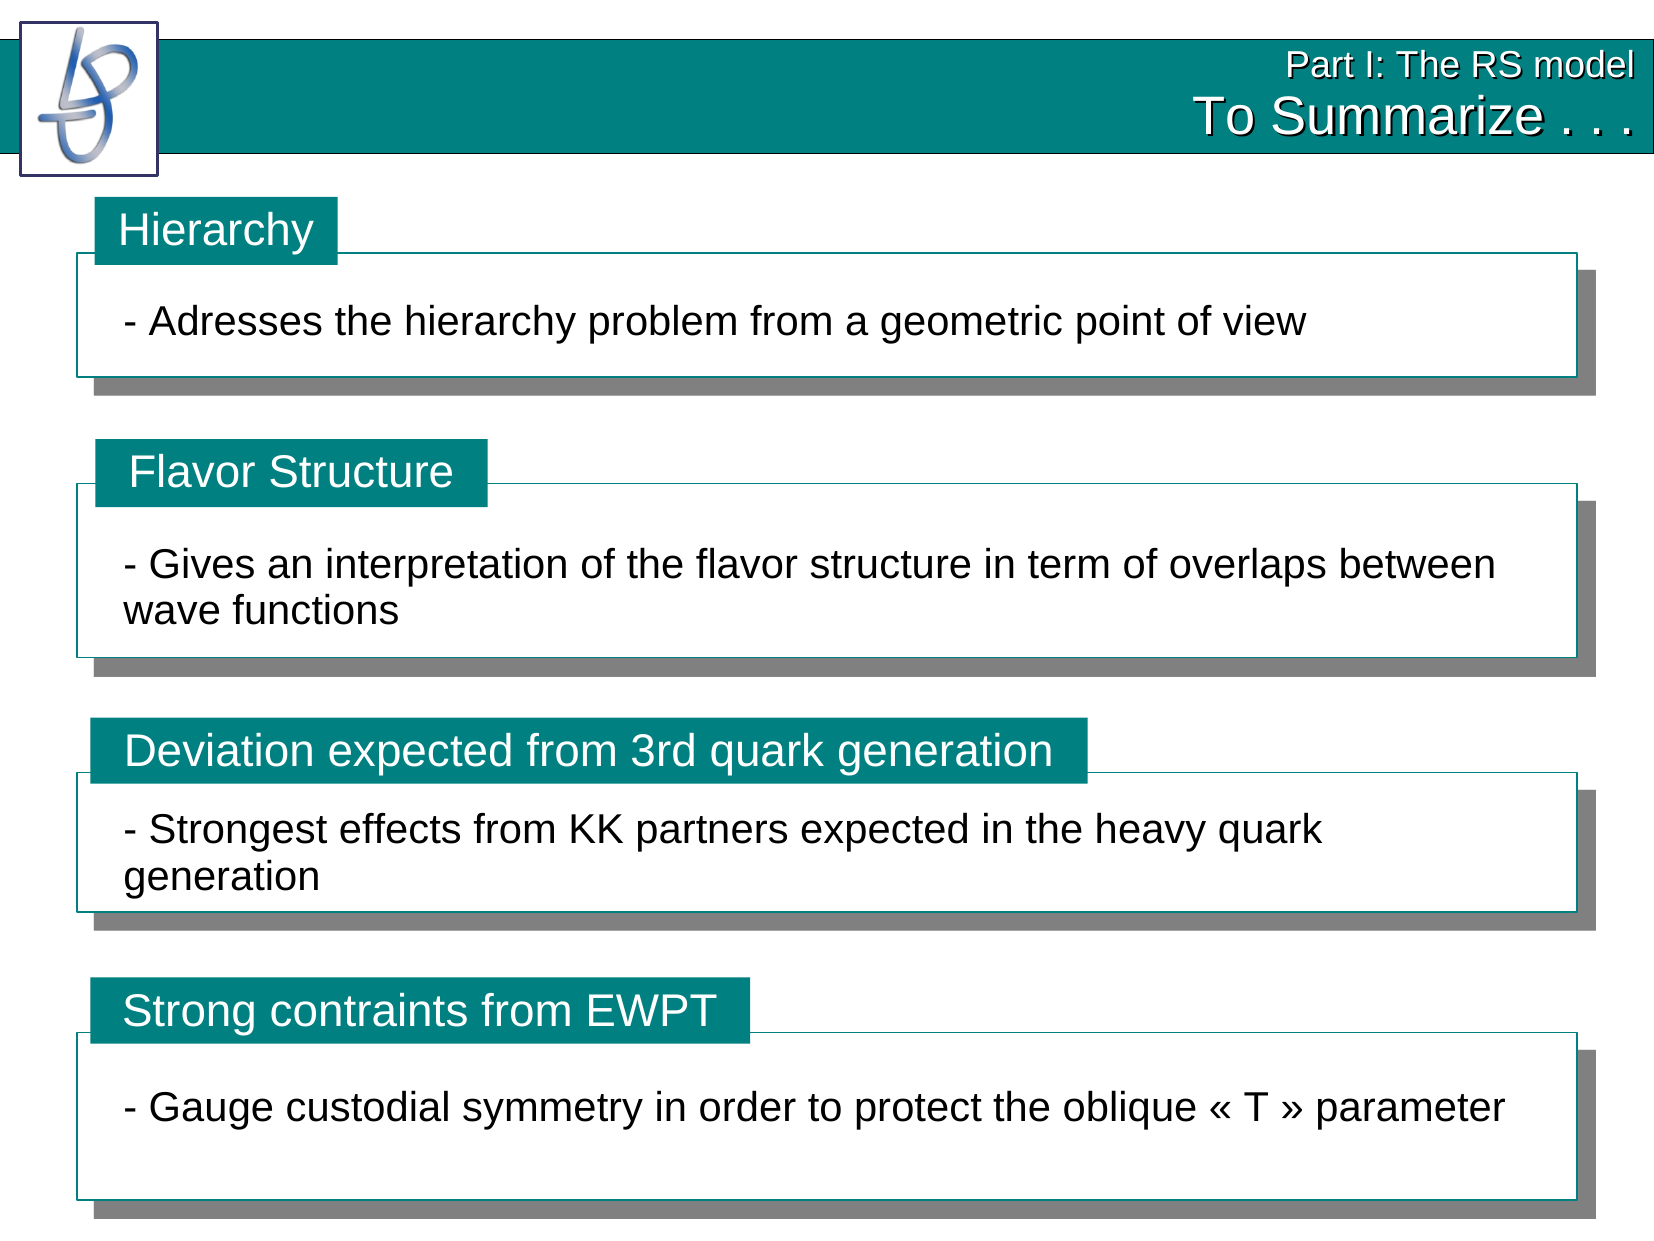

Part I: The RS model
To Summarize . . .
Hierarchy
- Adresses the hierarchy problem from a geometric point of view
Flavor Structure
- Gives an interpretation of the flavor structure in term of overlaps between wave functions
Deviation expected from 3rd quark generation
- Strongest effects from KK partners expected in the heavy quark generation
Strong contraints from EWPT
- Gauge custodial symmetry in order to protect the oblique « T » parameter